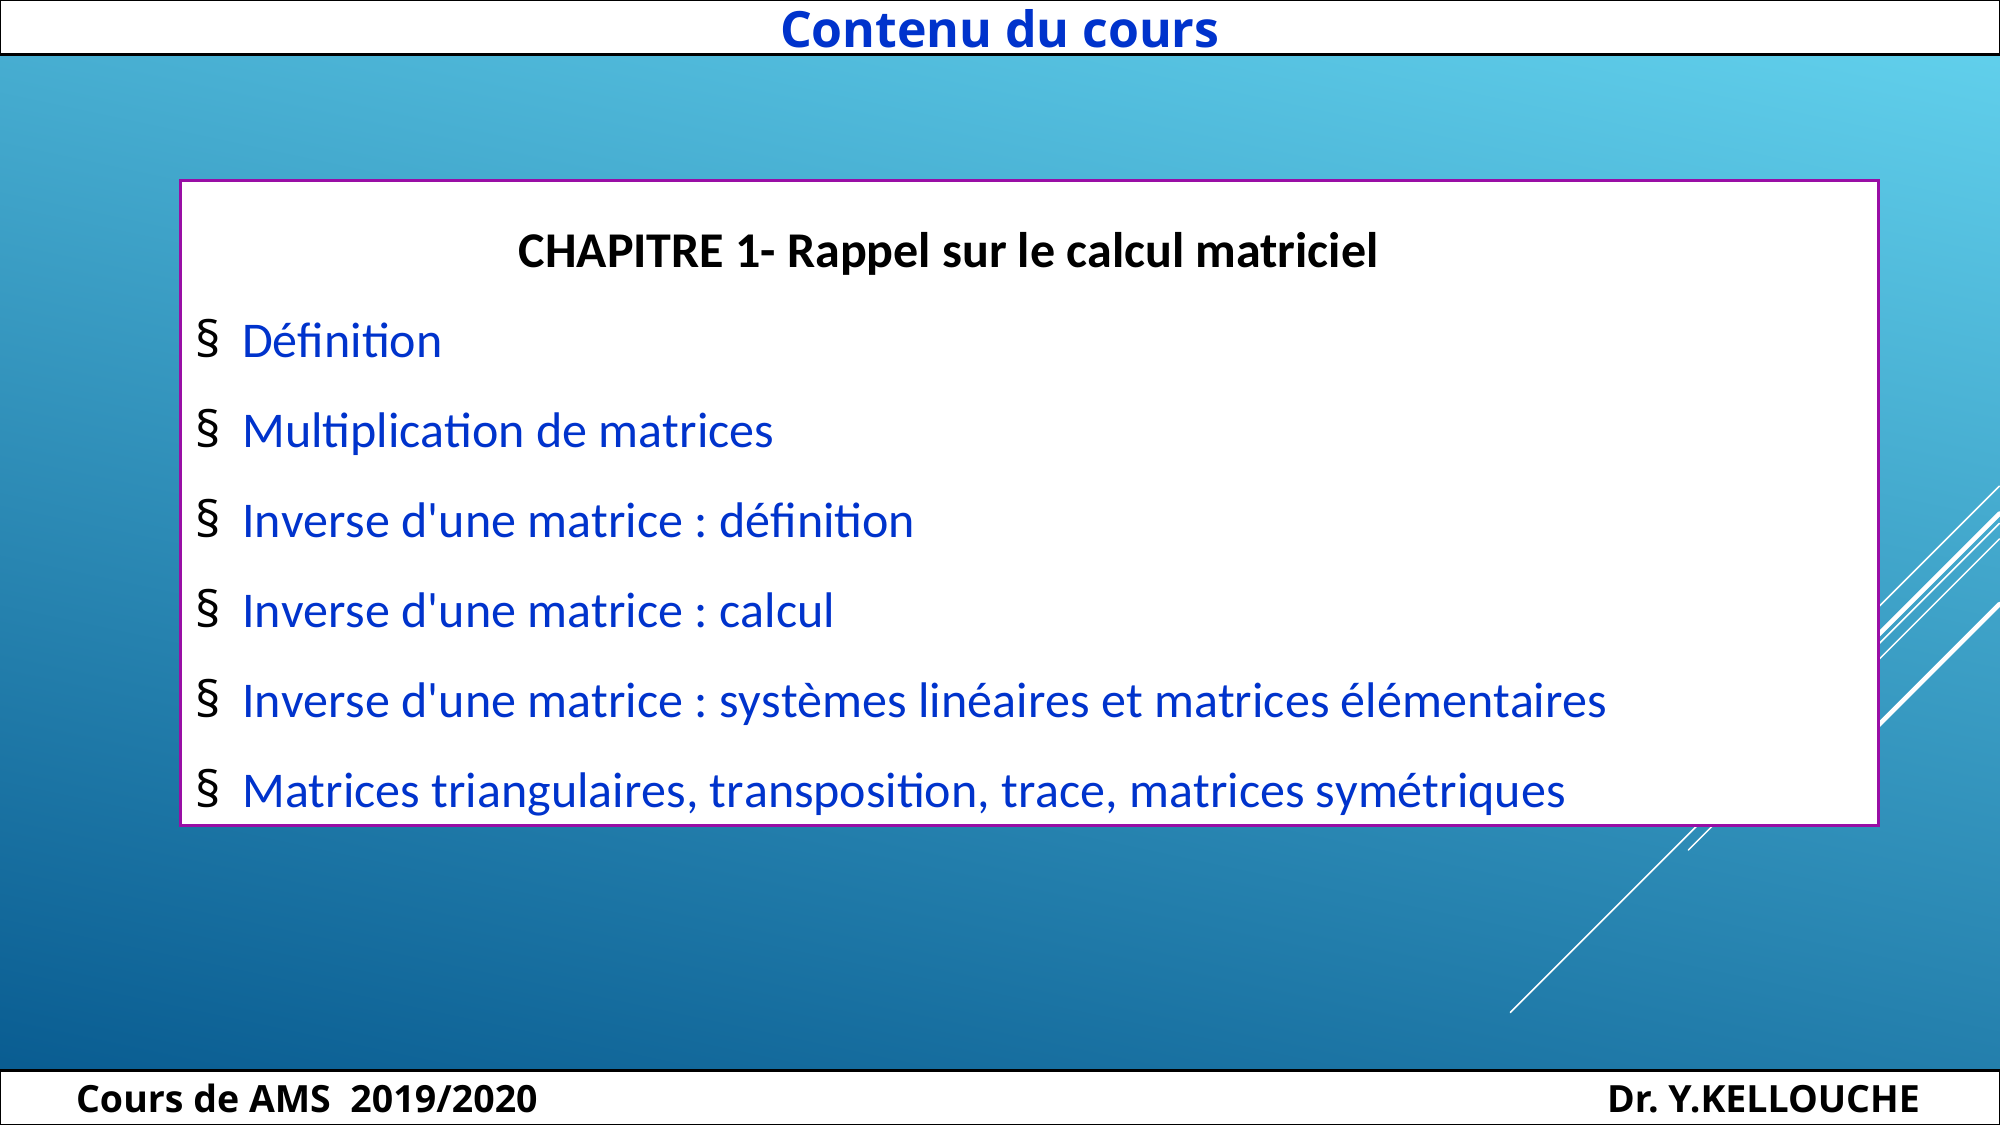

Contenu du cours
CHAPITRE 1- Rappel sur le calcul matriciel
Définition
Multiplication de matrices
Inverse d'une matrice : définition
Inverse d'une matrice : calcul
Inverse d'une matrice : systèmes linéaires et matrices élémentaires
Matrices triangulaires, transposition, trace, matrices symétriques
Cours de AMS 2019/2020 Dr. Y.KELLOUCHE